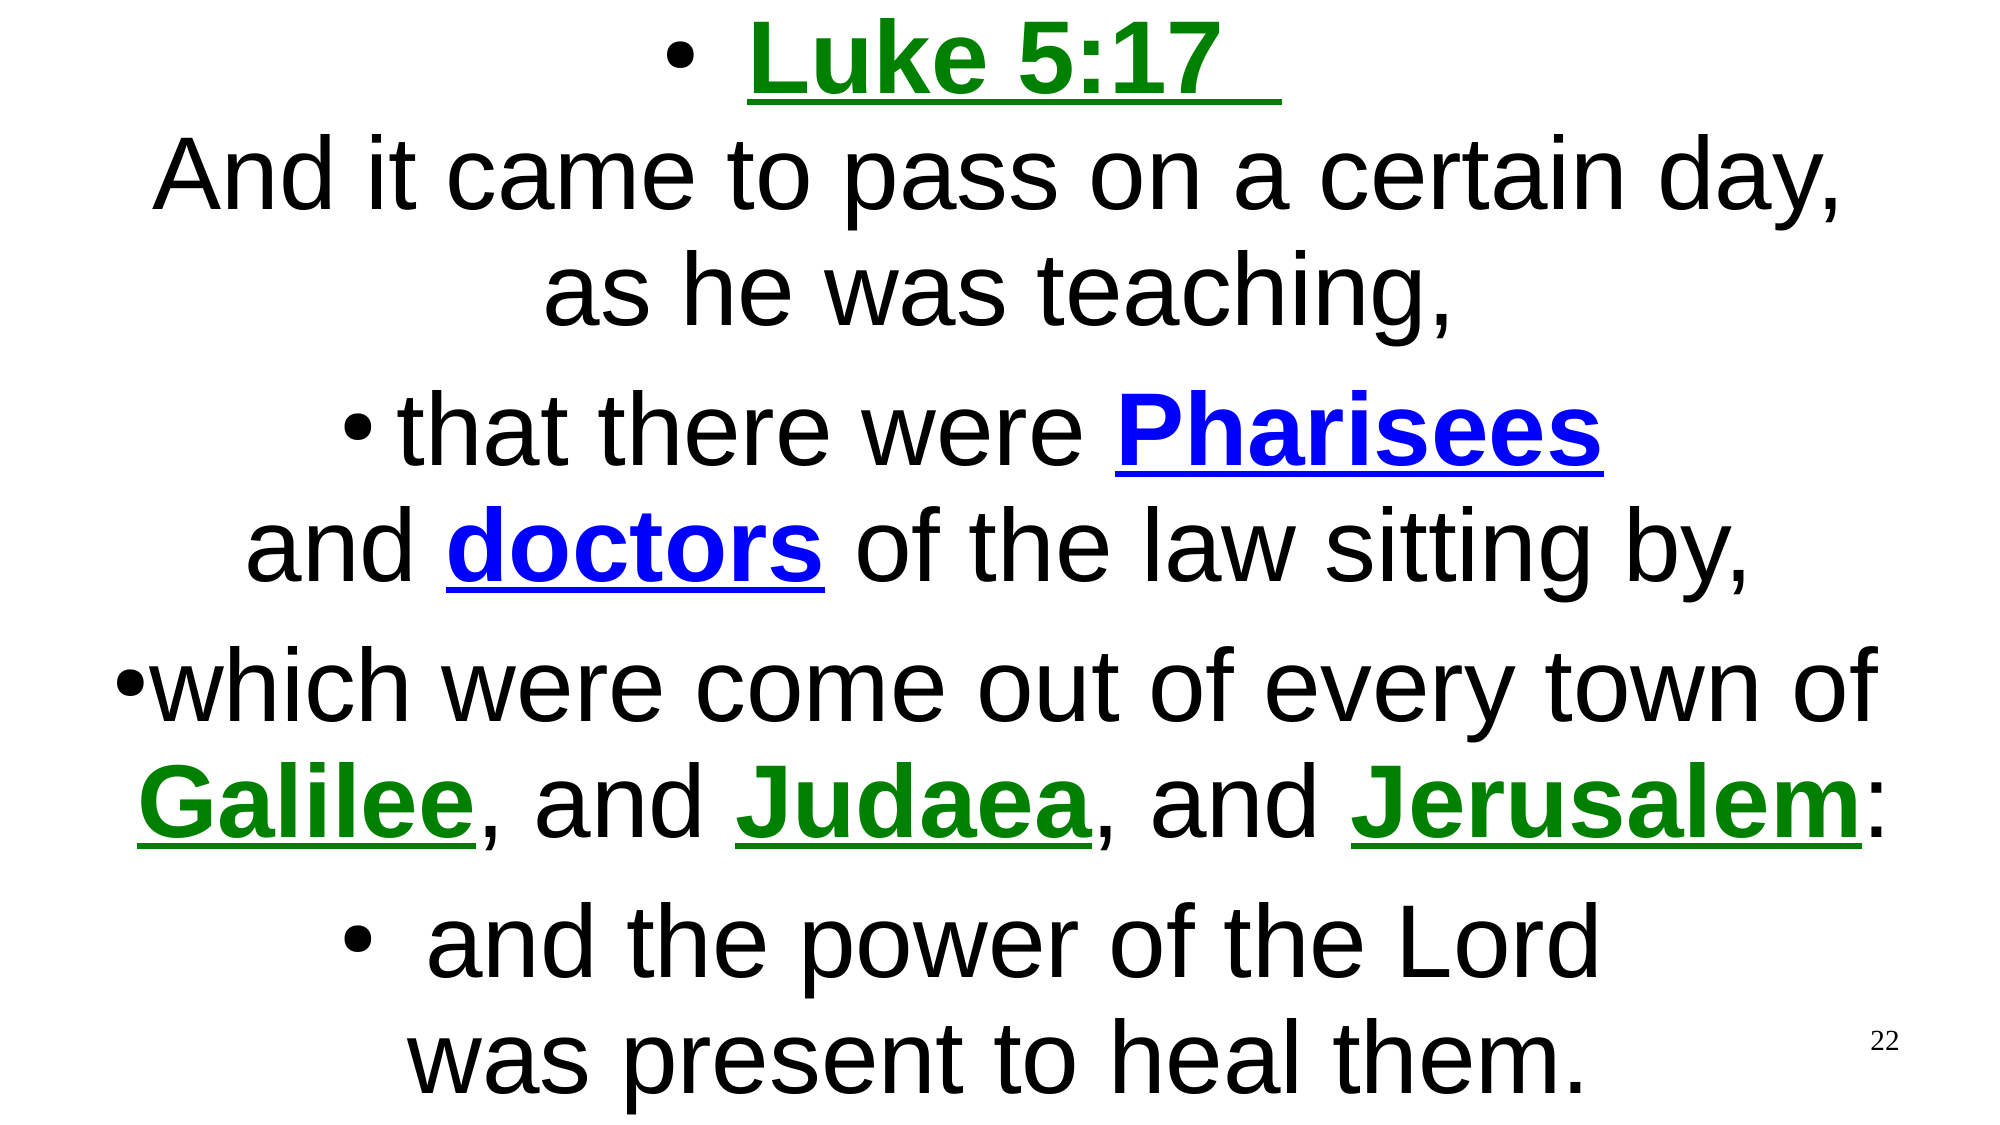

# Luke 5:17  And it came to pass on a certain day, as he was teaching,
that there were Pharisees
and doctors of the law sitting by,
which were come out of every town of Galilee, and Judaea, and Jerusalem:
 and the power of the Lord
was present to heal them.
22